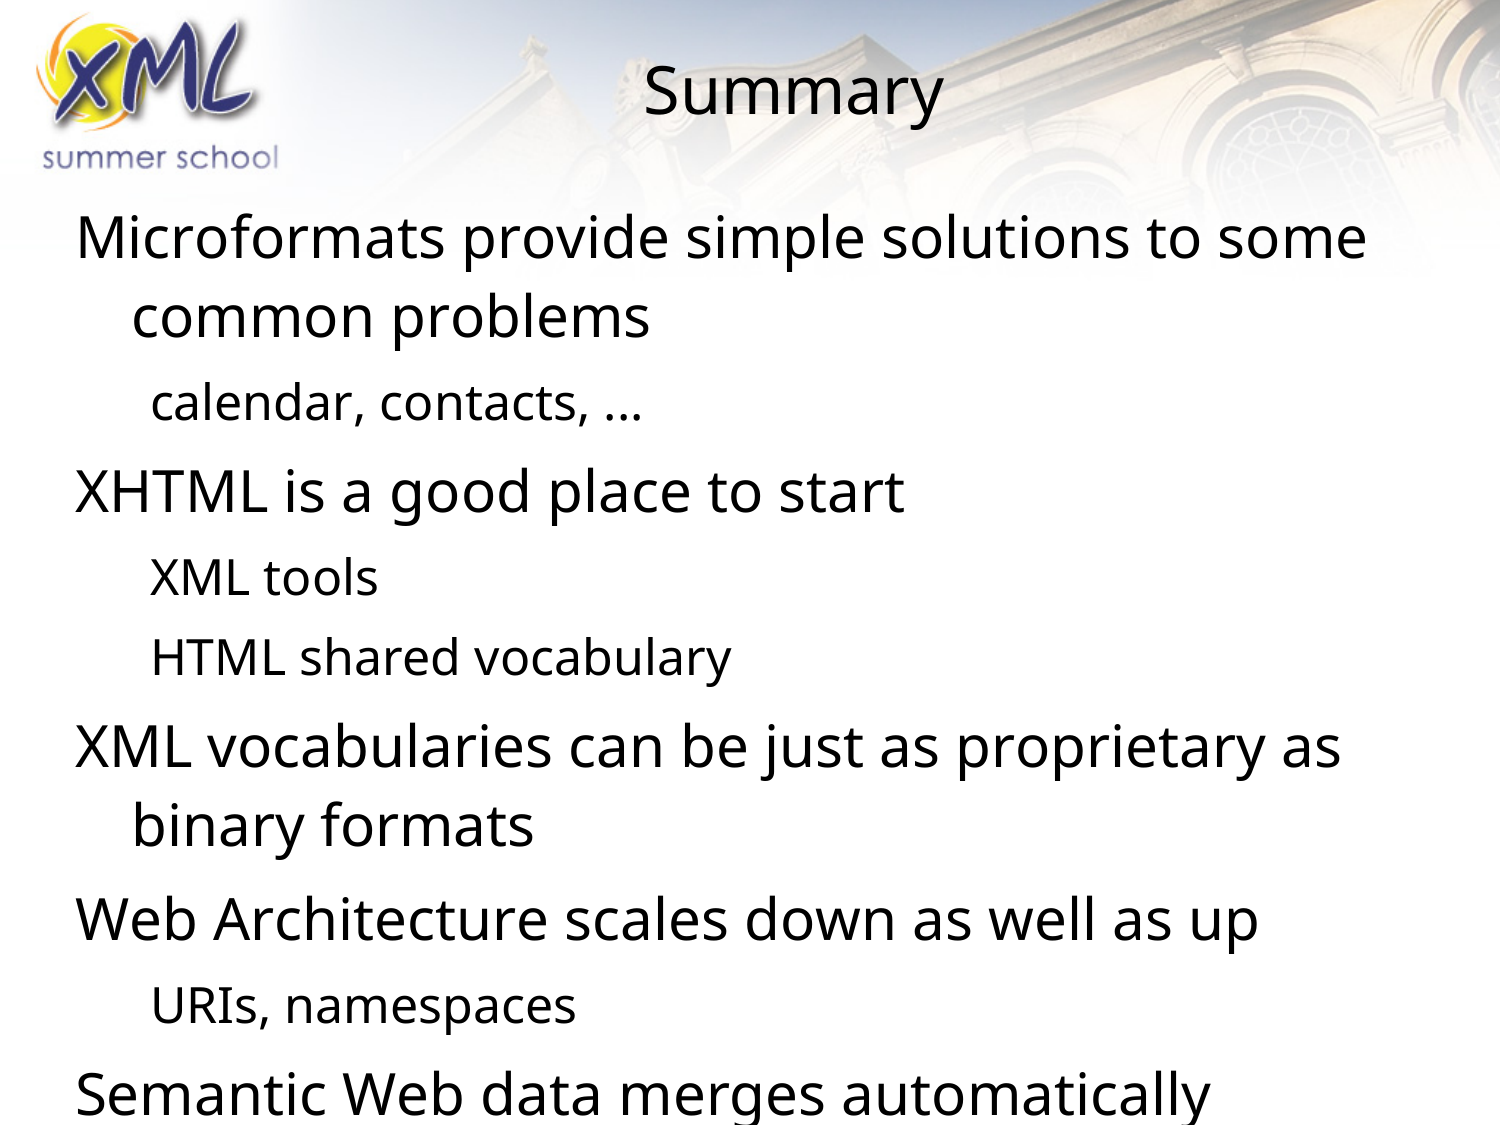

# Summary
Microformats provide simple solutions to some common problems
calendar, contacts, ...
XHTML is a good place to start
XML tools
HTML shared vocabulary
XML vocabularies can be just as proprietary as binary formats
Web Architecture scales down as well as up
URIs, namespaces
Semantic Web data merges automatically